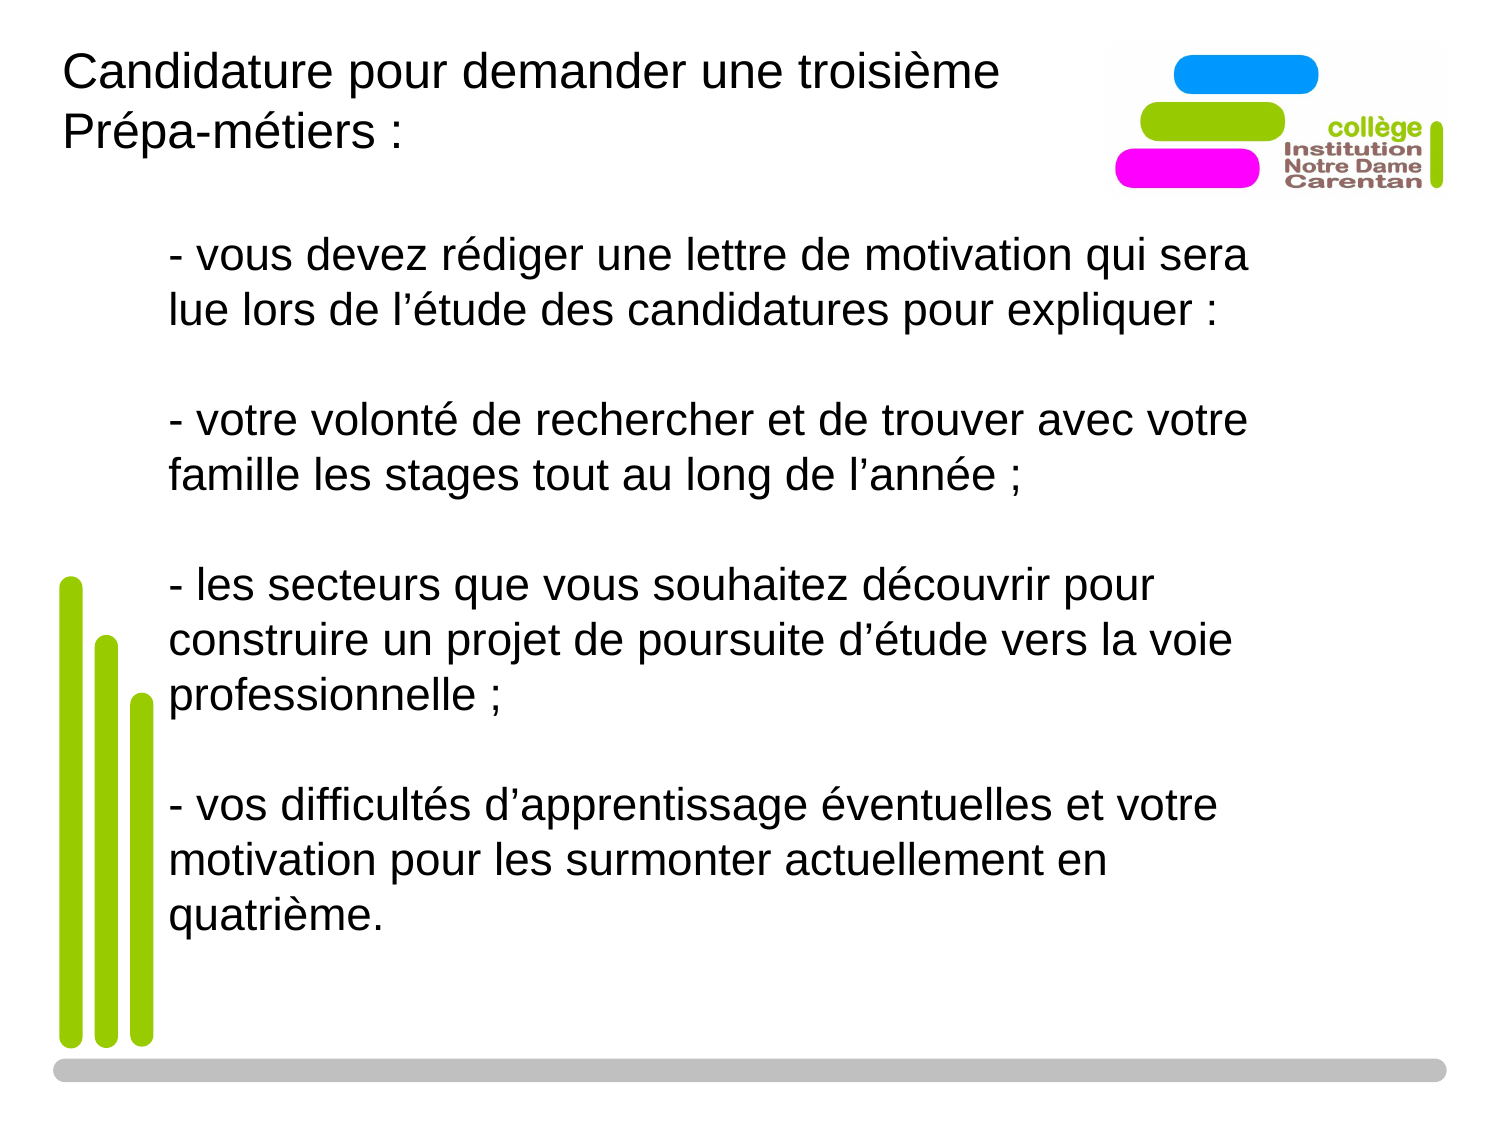

Candidature pour demander une troisième Prépa-métiers :
- vous devez rédiger une lettre de motivation qui sera lue lors de l’étude des candidatures pour expliquer :
- votre volonté de rechercher et de trouver avec votre famille les stages tout au long de l’année ;
- les secteurs que vous souhaitez découvrir pour construire un projet de poursuite d’étude vers la voie professionnelle ;
- vos difficultés d’apprentissage éventuelles et votre motivation pour les surmonter actuellement en quatrième.